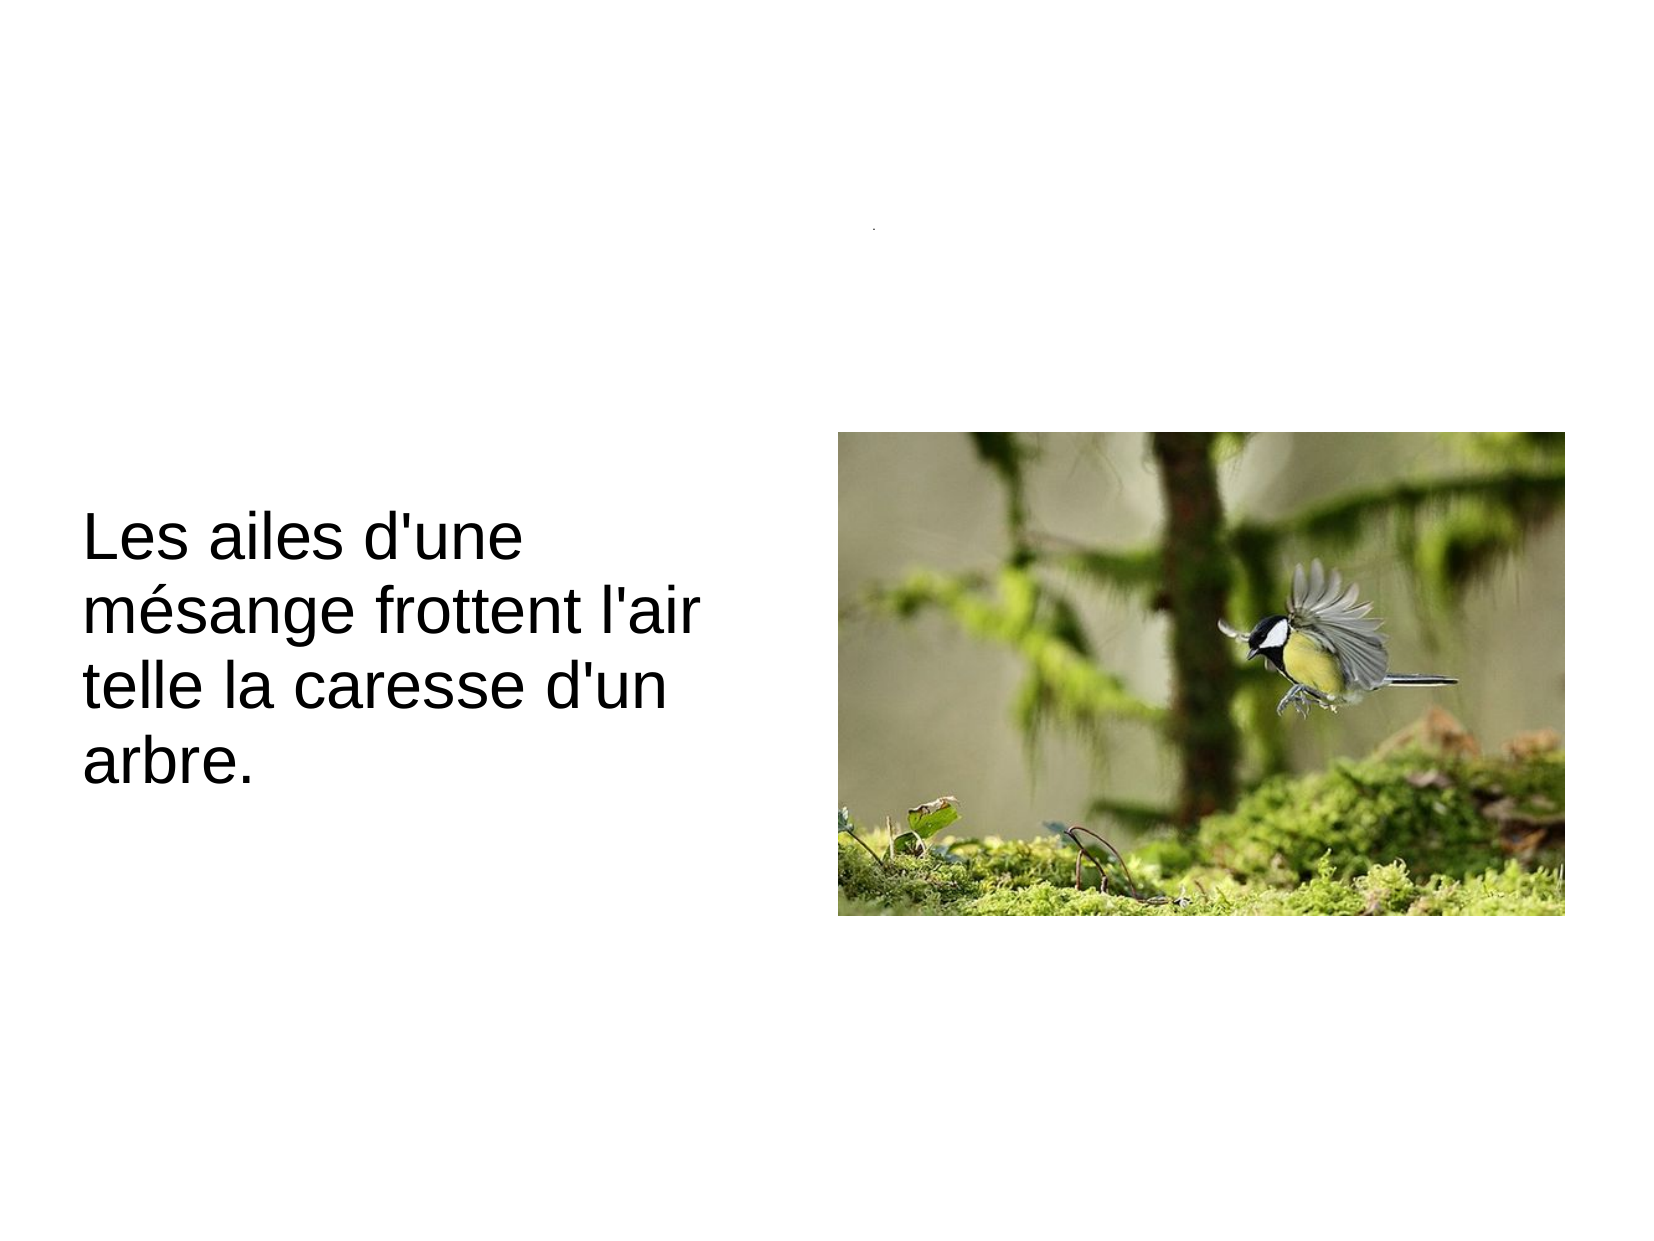

# .
Les ailes d'une mésange frottent l'air telle la caresse d'un arbre.